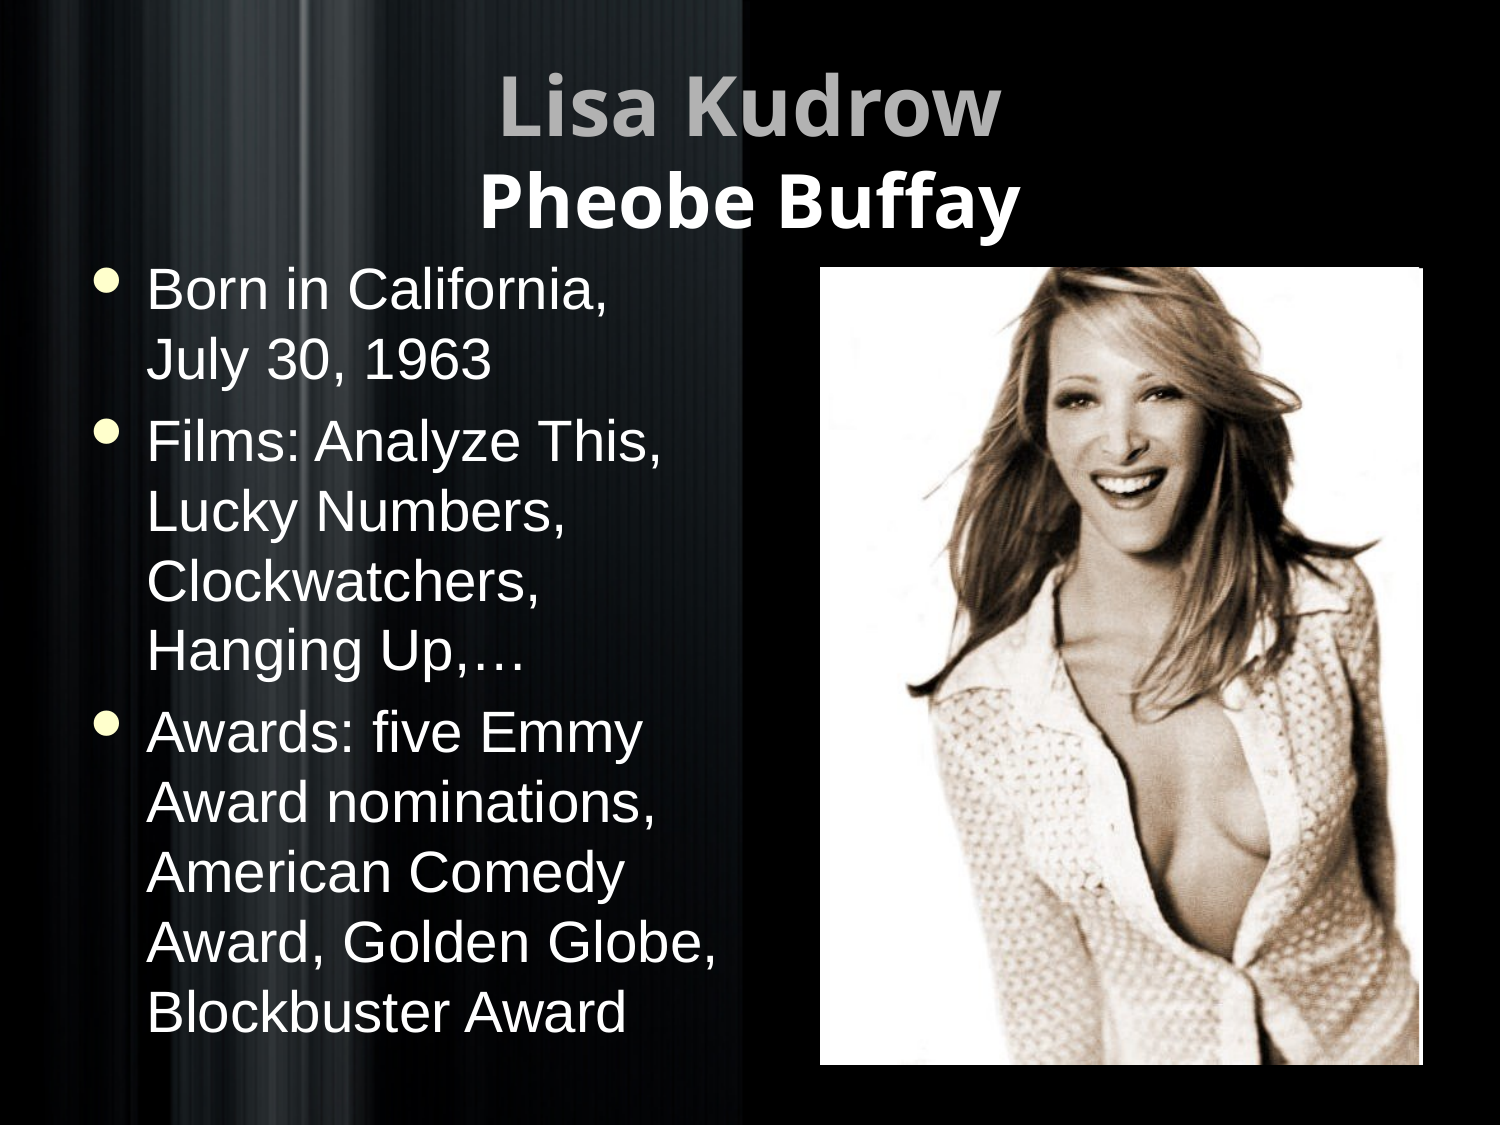

# Lisa Kudrow Pheobe Buffay
Born in California, July 30, 1963
Films: Analyze This, Lucky Numbers, Clockwatchers, Hanging Up,…
Awards: five Emmy Award nominations, American Comedy Award, Golden Globe, Blockbuster Award